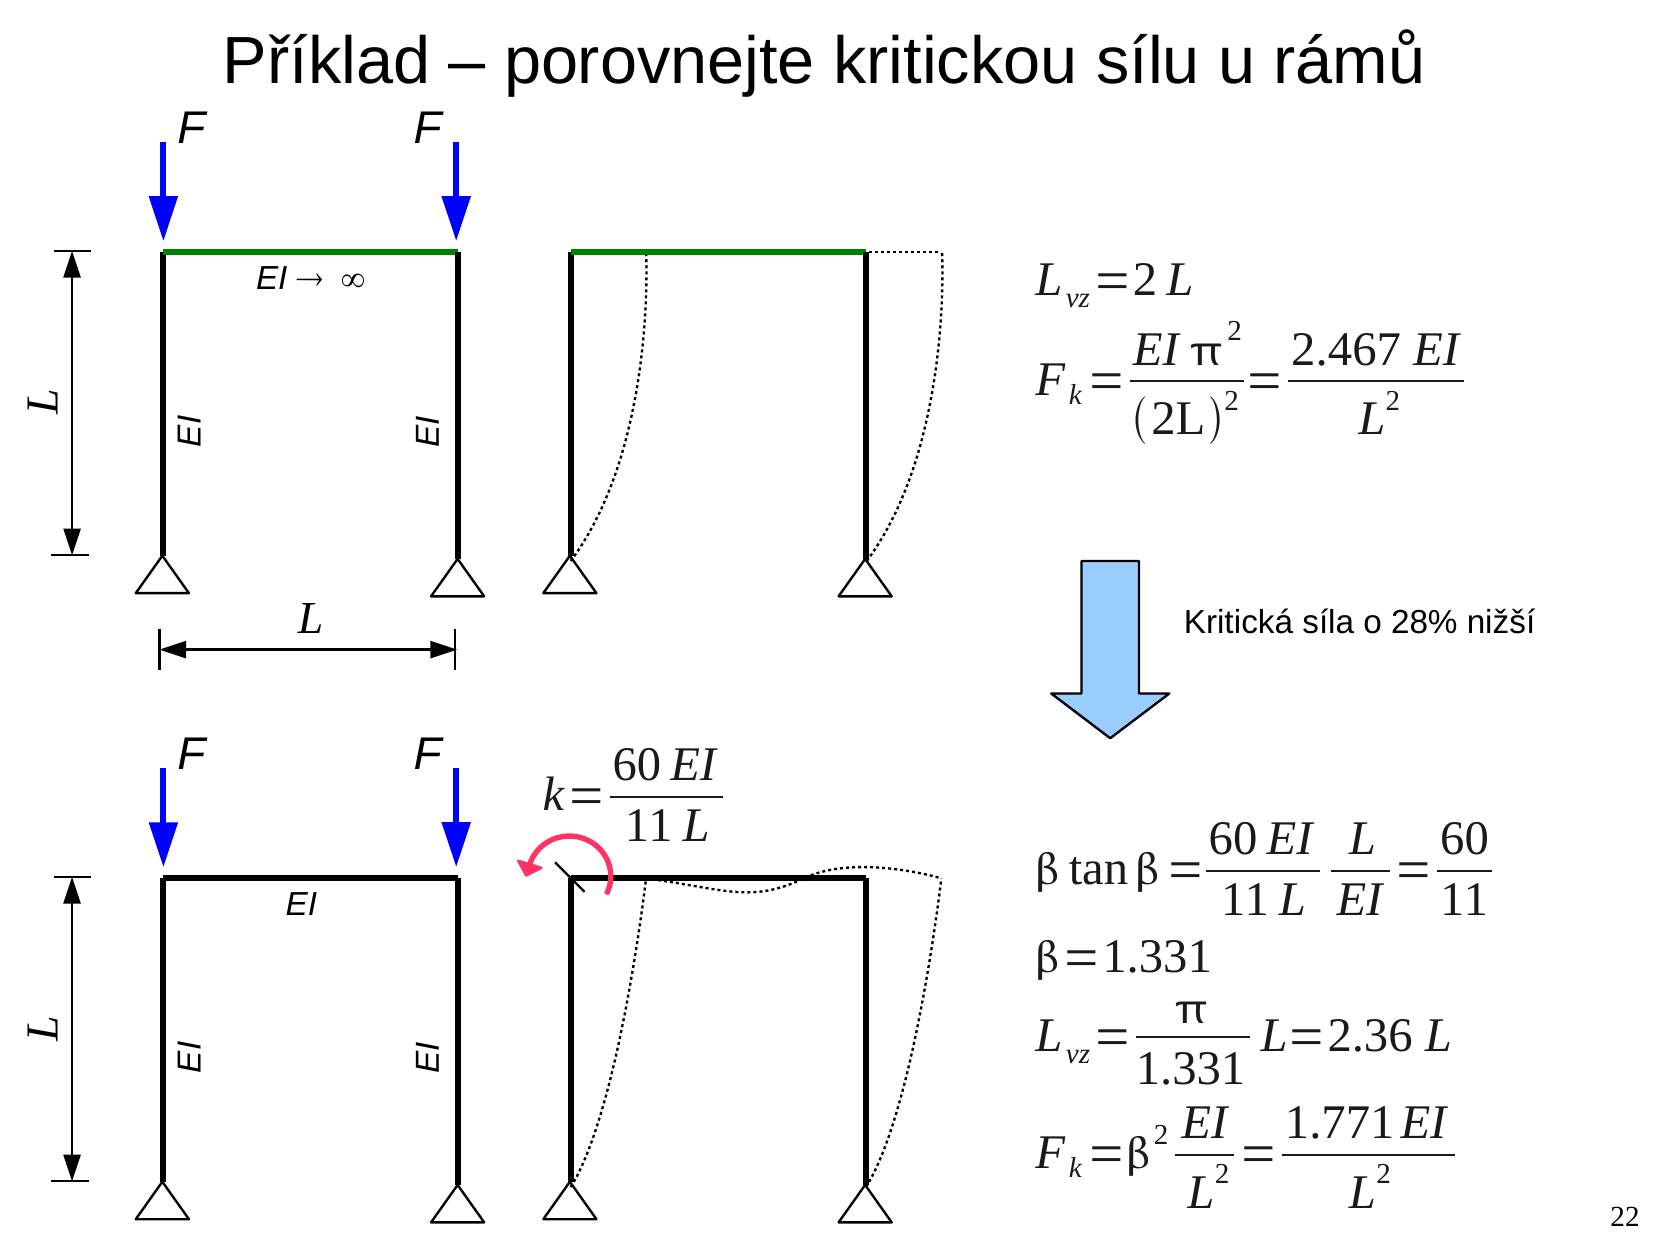

# Příklad – porovnejte kritickou sílu u rámů
F
F
EI ® ¥
L
EI
EI
L
Kritická síla o 28% nižší
F
F
EI
L
EI
EI
22